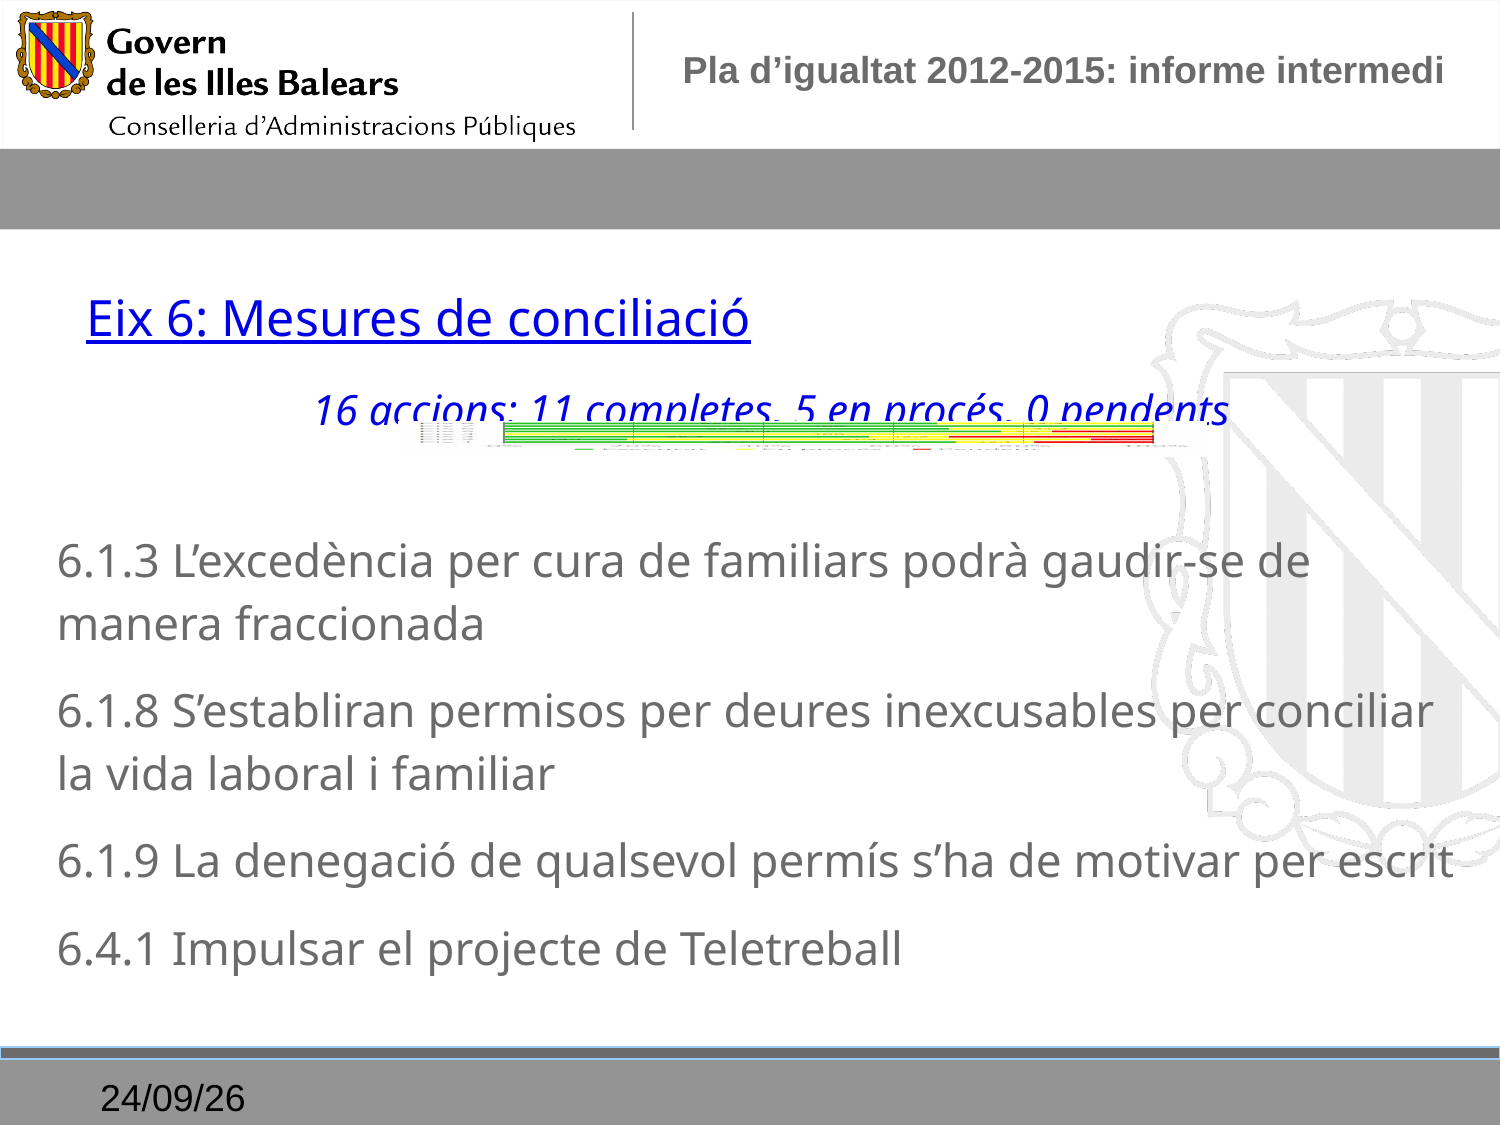

# Eix 6: Mesures de conciliació
16 accions: 11 completes, 5 en procés, 0 pendents
6.1.3 L’excedència per cura de familiars podrà gaudir-se de manera fraccionada
6.1.8 S’establiran permisos per deures inexcusables per conciliar la vida laboral i familiar
6.1.9 La denegació de qualsevol permís s’ha de motivar per escrit
6.4.1 Impulsar el projecte de Teletreball